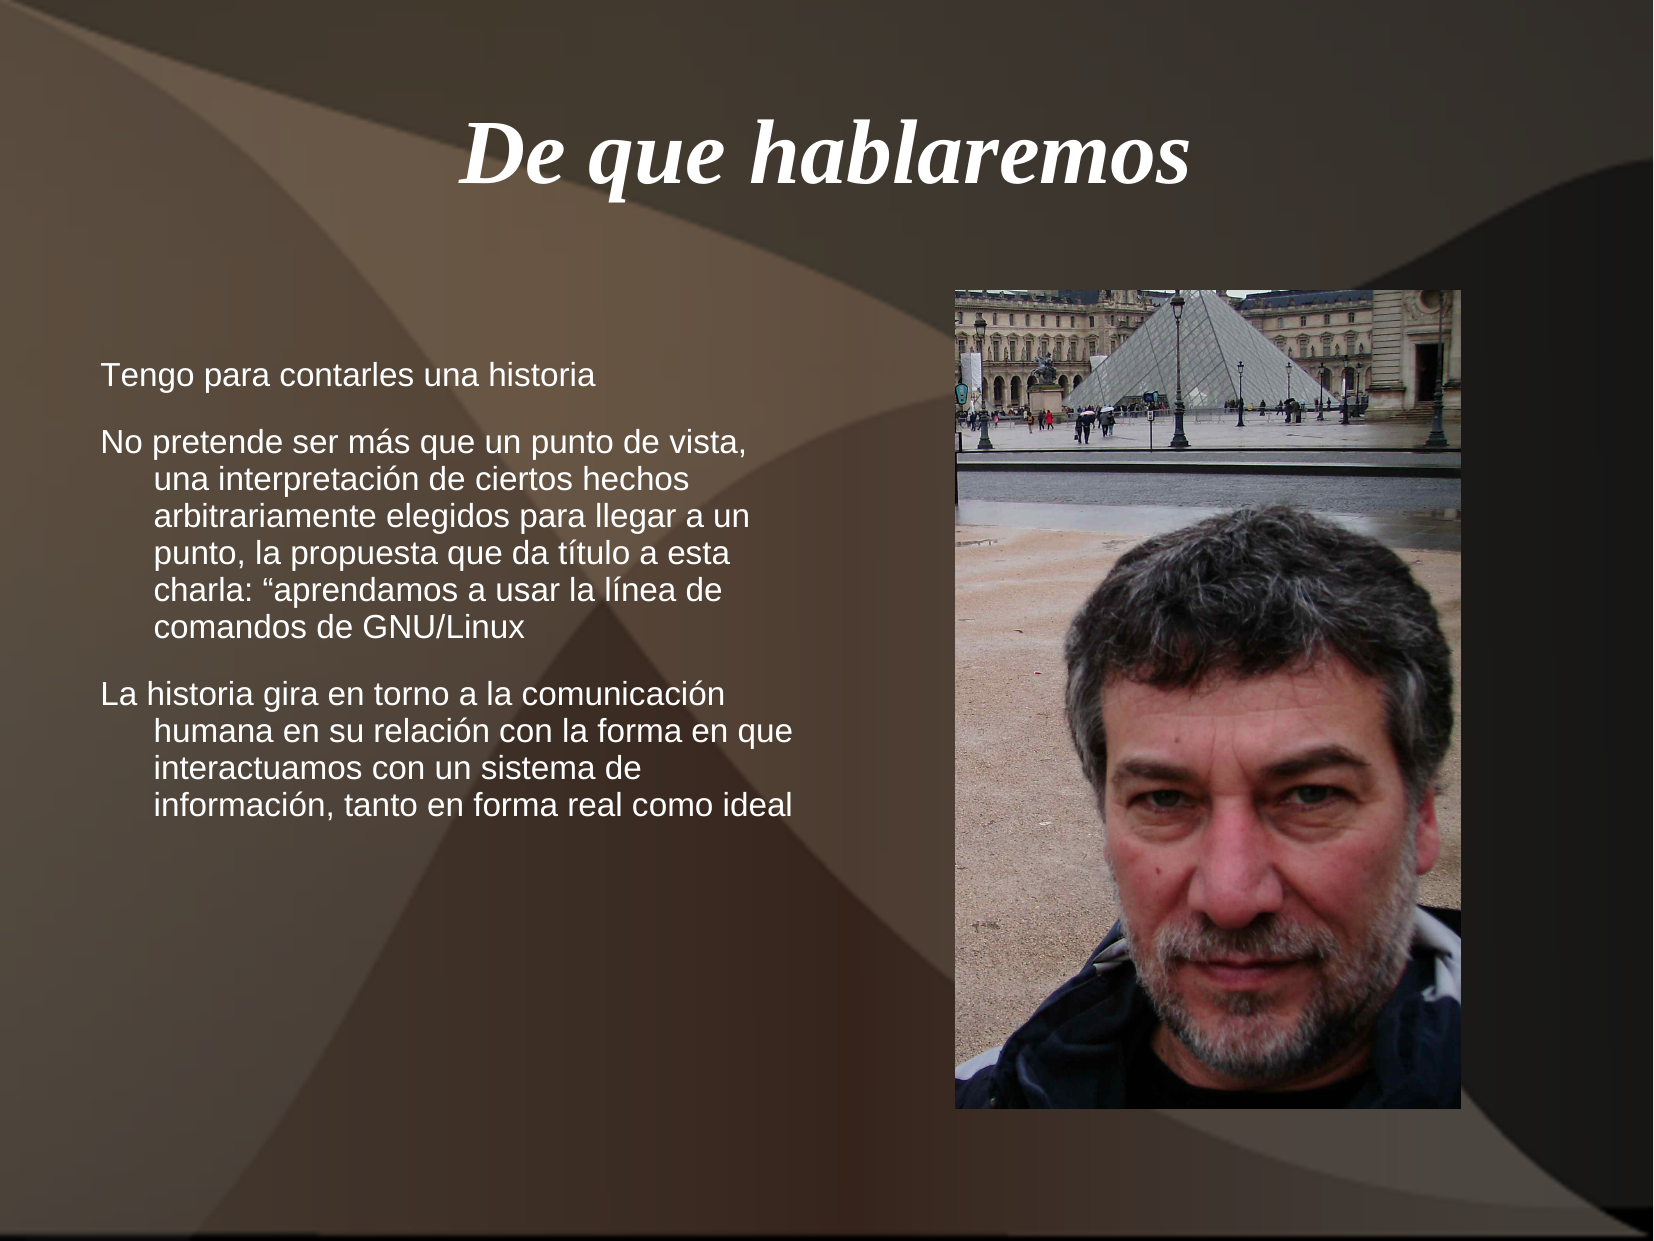

# De que hablaremos
Tengo para contarles una historia
No pretende ser más que un punto de vista, una interpretación de ciertos hechos arbitrariamente elegidos para llegar a un punto, la propuesta que da título a esta charla: “aprendamos a usar la línea de comandos de GNU/Linux
La historia gira en torno a la comunicación humana en su relación con la forma en que interactuamos con un sistema de información, tanto en forma real como ideal